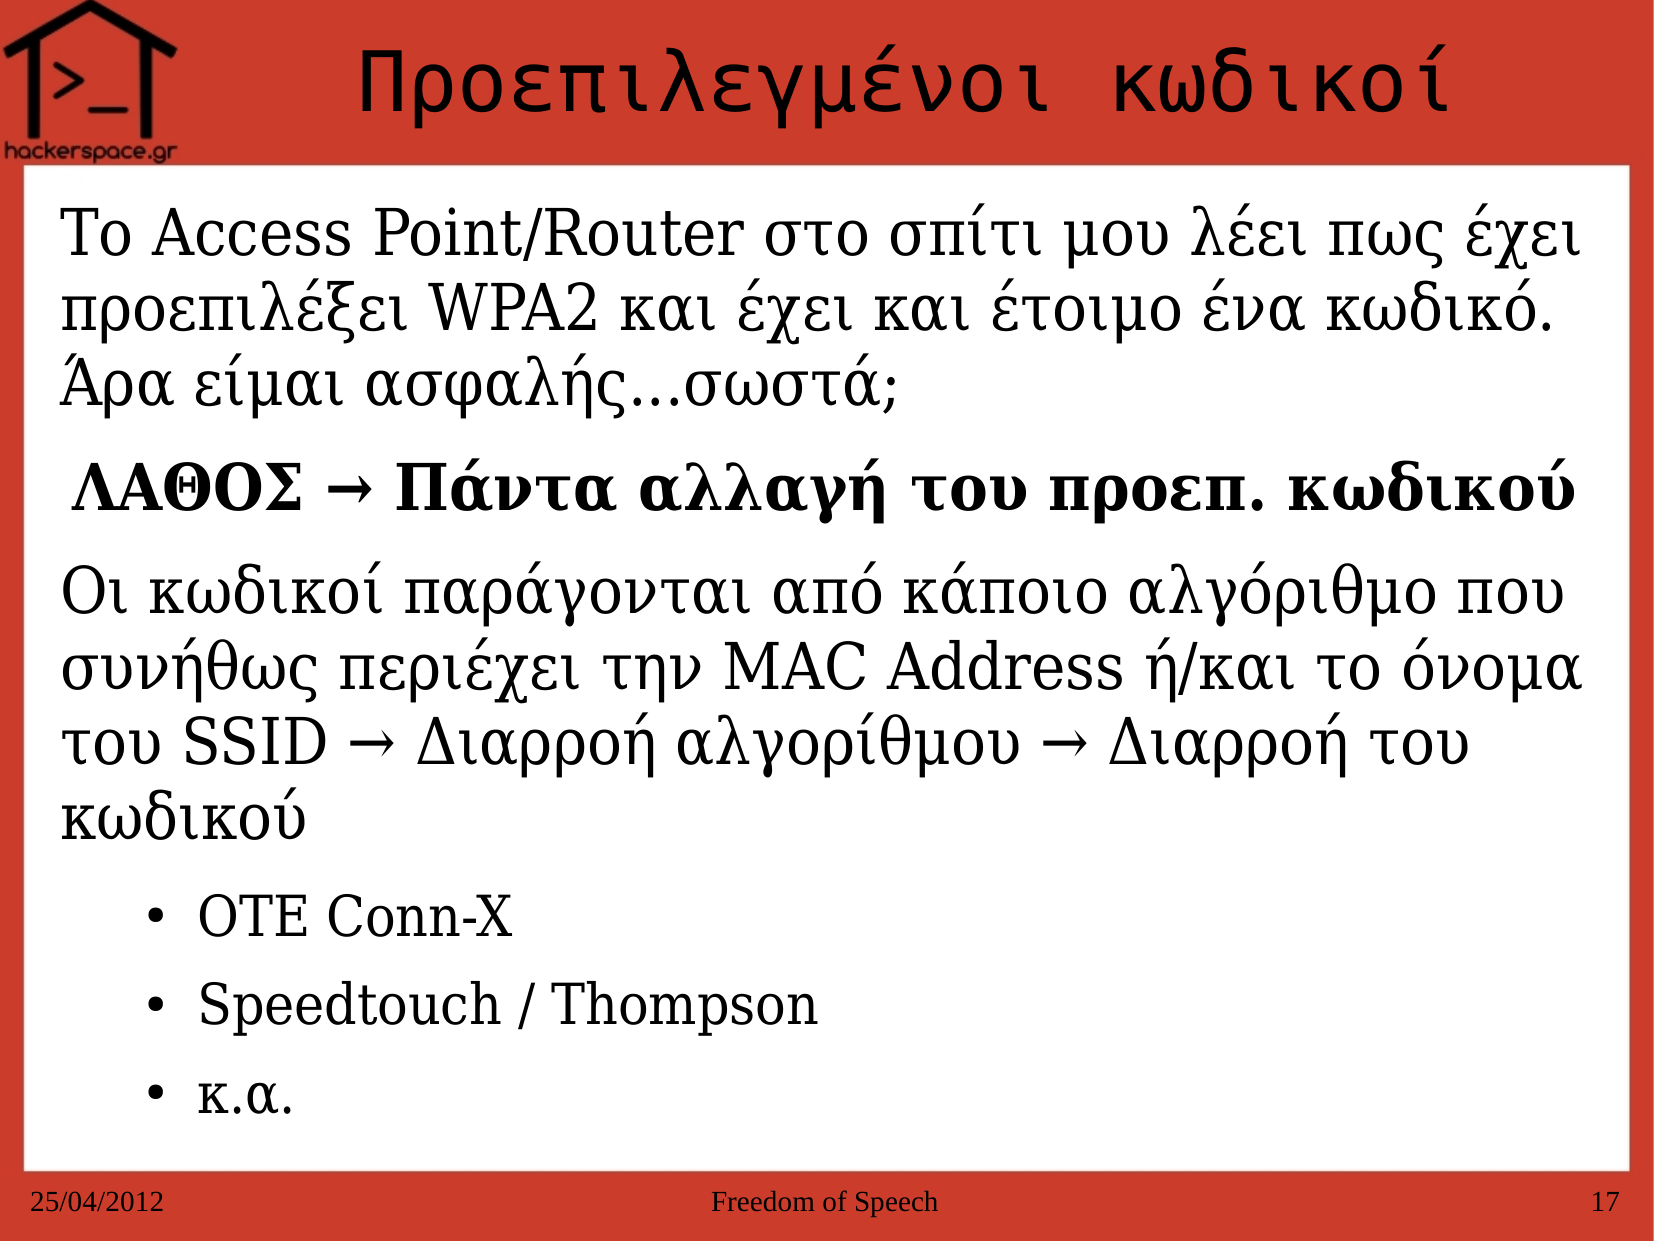

# Προεπιλεγμένοι κωδικοί
Το Access Point/Router στο σπίτι μου λέει πως έχει προεπιλέξει WPA2 και έχει και έτοιμο ένα κωδικό. Άρα είμαι ασφαλής...σωστά;
ΛΑΘΟΣ → Πάντα αλλαγή του προεπ. κωδικού
Οι κωδικοί παράγονται από κάποιο αλγόριθμο που συνήθως περιέχει την MAC Address ή/και το όνομα του SSID → Διαρροή αλγορίθμου → Διαρροή του κωδικού
OTE Conn-X
Speedtouch / Thompson
κ.α.
25/04/2012
Freedom of Speech
17